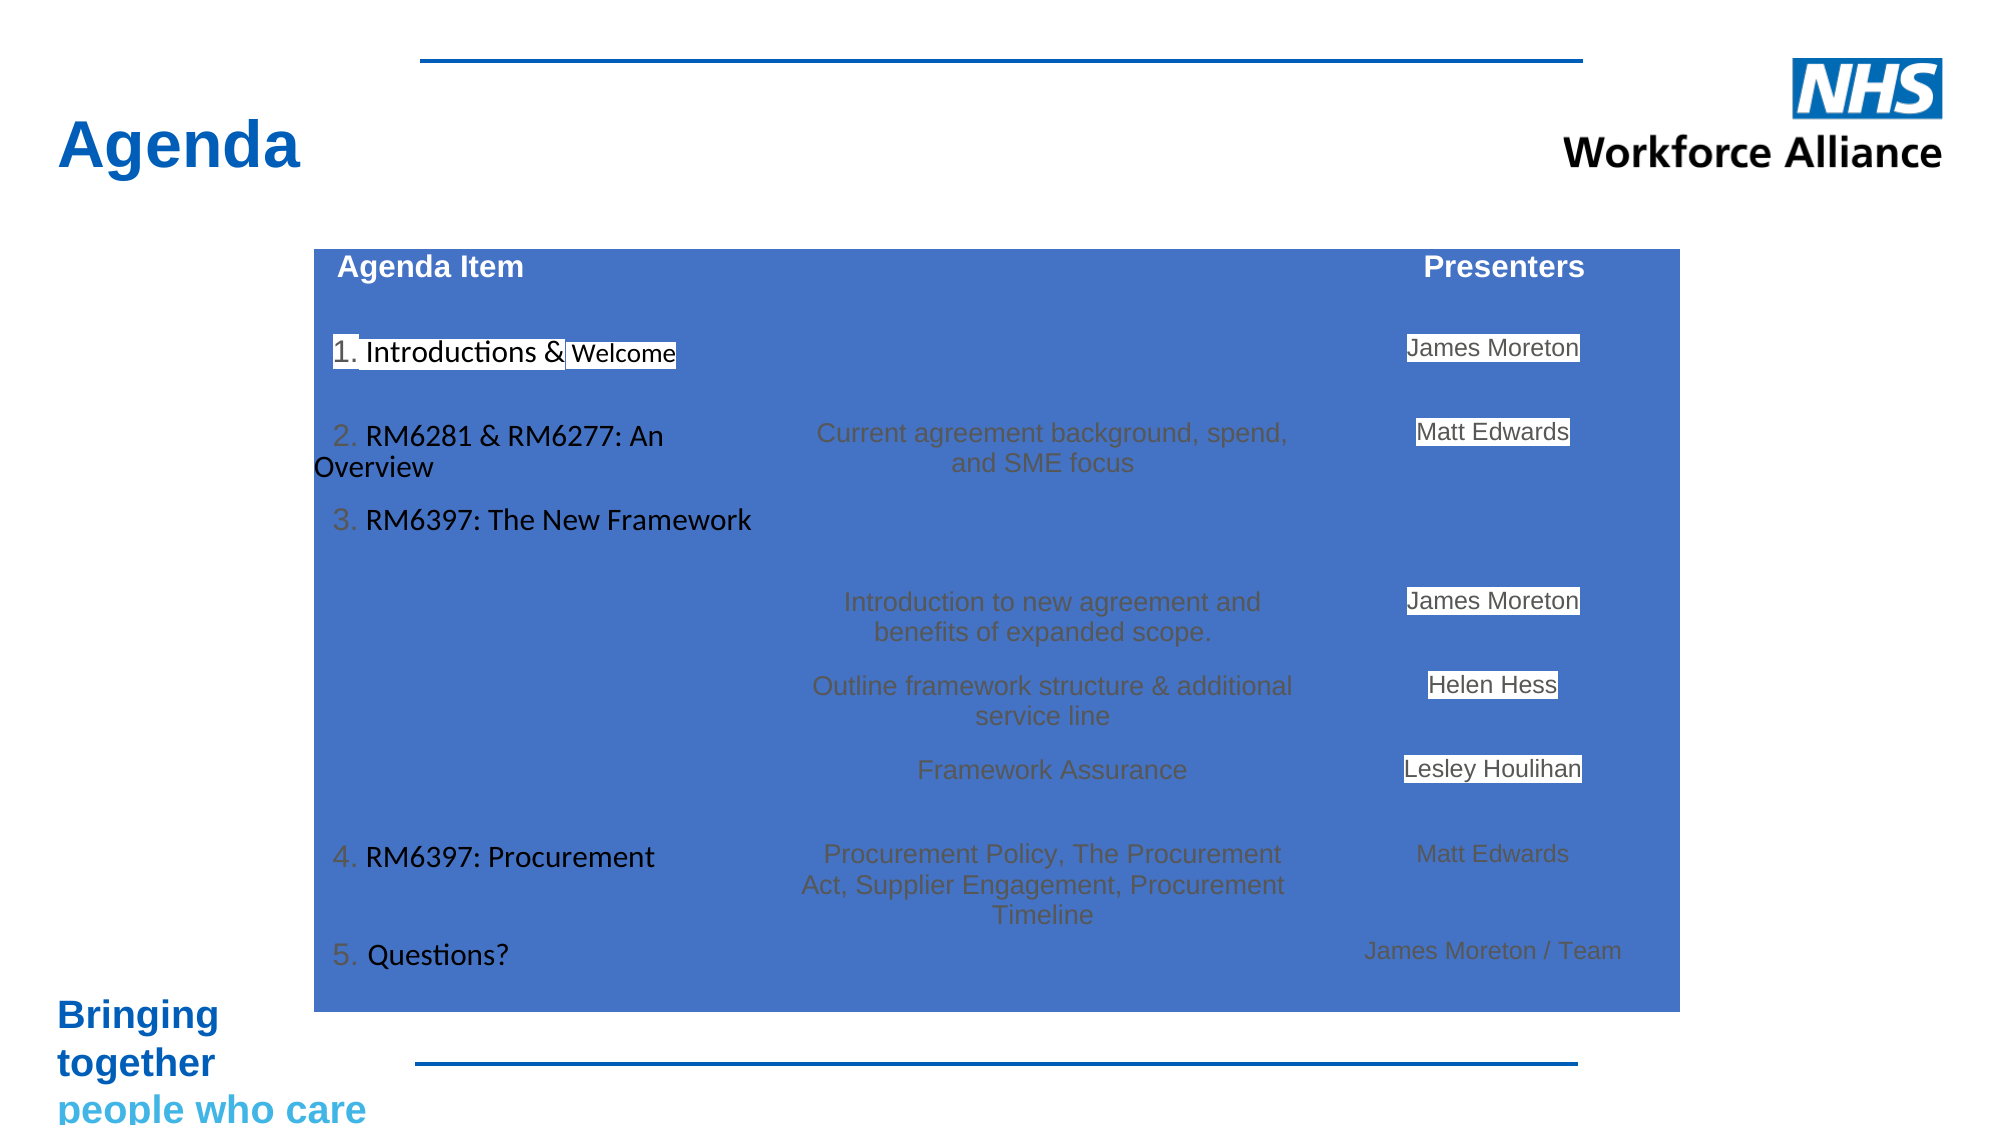

# Agenda
| Agenda Item | | Presenters |
| --- | --- | --- |
| 1. Introductions & Welcome | | James Moreton |
| 2. RM6281 & RM6277: An Overview | Current agreement background, spend, and SME focus | Matt Edwards |
| 3. RM6397: The New Framework | | |
| | Introduction to new agreement and benefits of expanded scope. | James Moreton |
| | Outline framework structure & additional service line | Helen Hess |
| | Framework Assurance | Lesley Houlihan |
| 4. RM6397: Procurement | Procurement Policy, The Procurement Act, Supplier Engagement, Procurement Timeline | Matt Edwards |
| 5. Questions? | | James Moreton / Team |
Bringing together
people who care